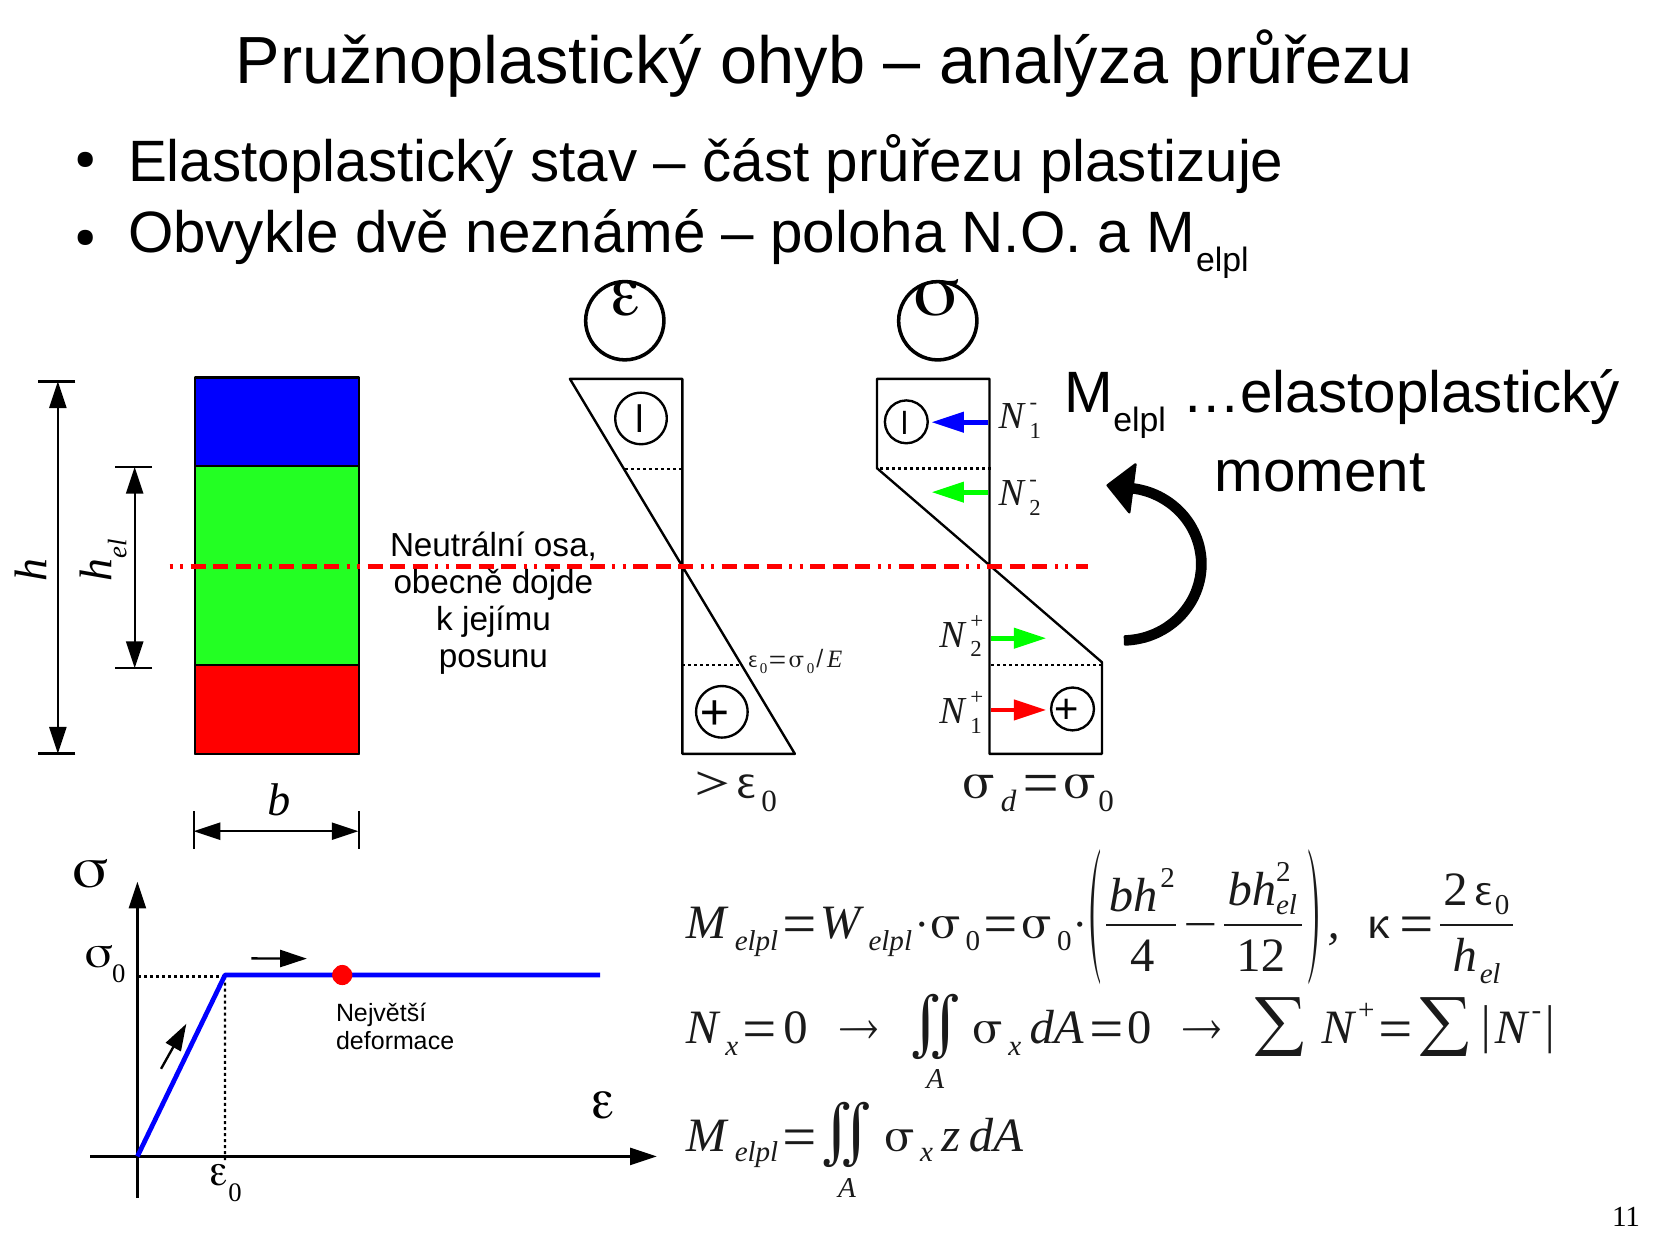

# Pružnoplastický ohyb – analýza průřezu
Elastoplastický stav – část průřezu plastizuje
Obvykle dvě neznámé – poloha N.O. a Melpl
e
s
Melpl …elastoplastický 			moment
–
–
hel
Neutrální osa, obecně dojde k jejímu posunu
h
+
+
b
s
s0
Největší deformace
e
e0
11